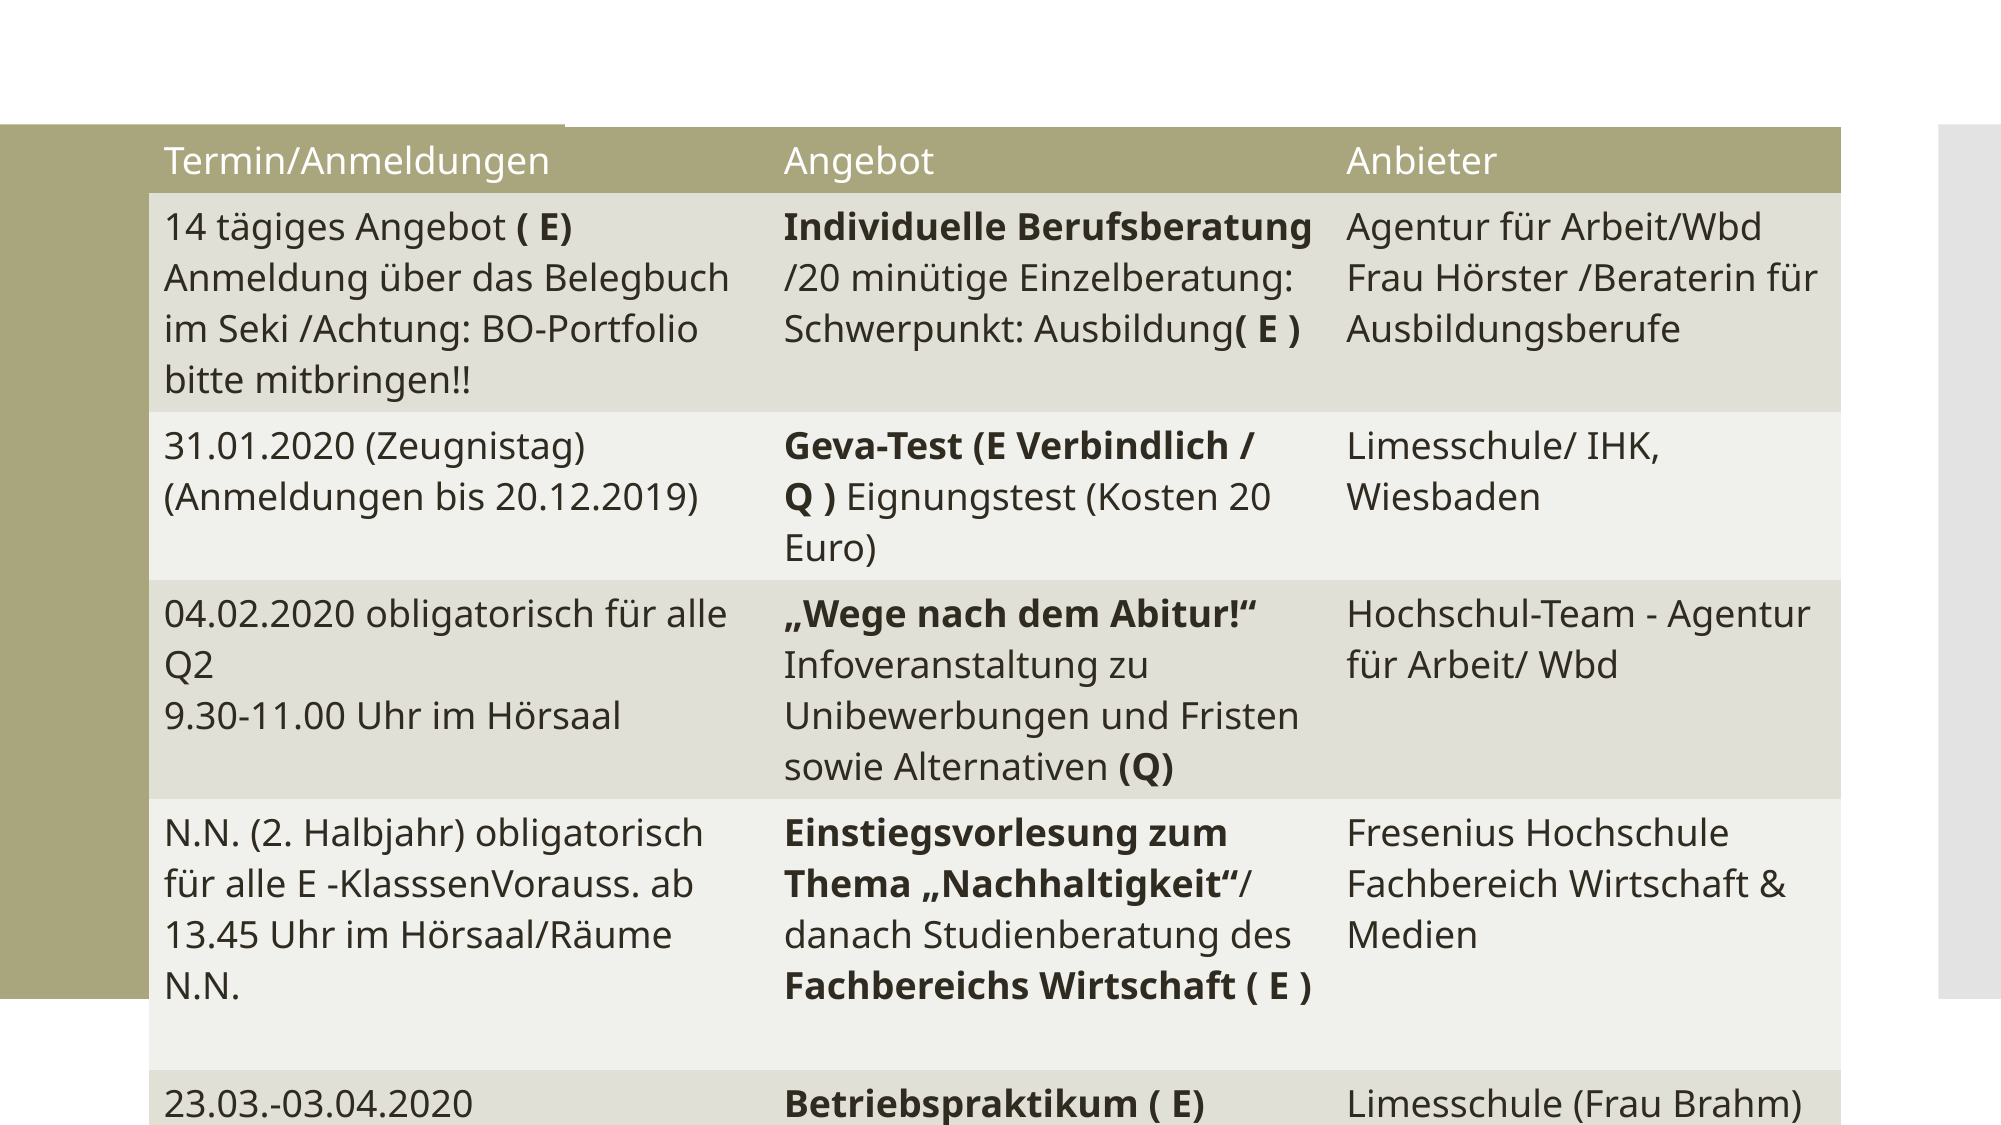

| Termin/Anmeldungen | Angebot | Anbieter |
| --- | --- | --- |
| 14 tägiges Angebot ( E) Anmeldung über das Belegbuch im Seki /Achtung: BO-Portfolio bitte mitbringen!! | Individuelle Berufsberatung /20 minütige Einzelberatung: Schwerpunkt: Ausbildung( E ) | Agentur für Arbeit/Wbd Frau Hörster /Beraterin für Ausbildungsberufe |
| 31.01.2020 (Zeugnistag) (Anmeldungen bis 20.12.2019) | Geva-Test (E Verbindlich / Q ) Eignungstest (Kosten 20 Euro) | Limesschule/ IHK, Wiesbaden |
| 04.02.2020 obligatorisch für alle Q2 9.30-11.00 Uhr im Hörsaal | „Wege nach dem Abitur!“ Infoveranstaltung zu Unibewerbungen und Fristen sowie Alternativen (Q) | Hochschul-Team - Agentur für Arbeit/ Wbd |
| N.N. (2. Halbjahr) obligatorisch für alle E -KlasssenVorauss. ab 13.45 Uhr im Hörsaal/Räume N.N. | Einstiegsvorlesung zum Thema „Nachhaltigkeit“/ danach Studienberatung des Fachbereichs Wirtschaft ( E ) | Fresenius Hochschule Fachbereich Wirtschaft & Medien |
| 23.03.-03.04.2020 Vor- und Nachbereitung FB POWI | Betriebspraktikum ( E) In-/Ausland (Spanien) | Limesschule (Frau Brahm) |